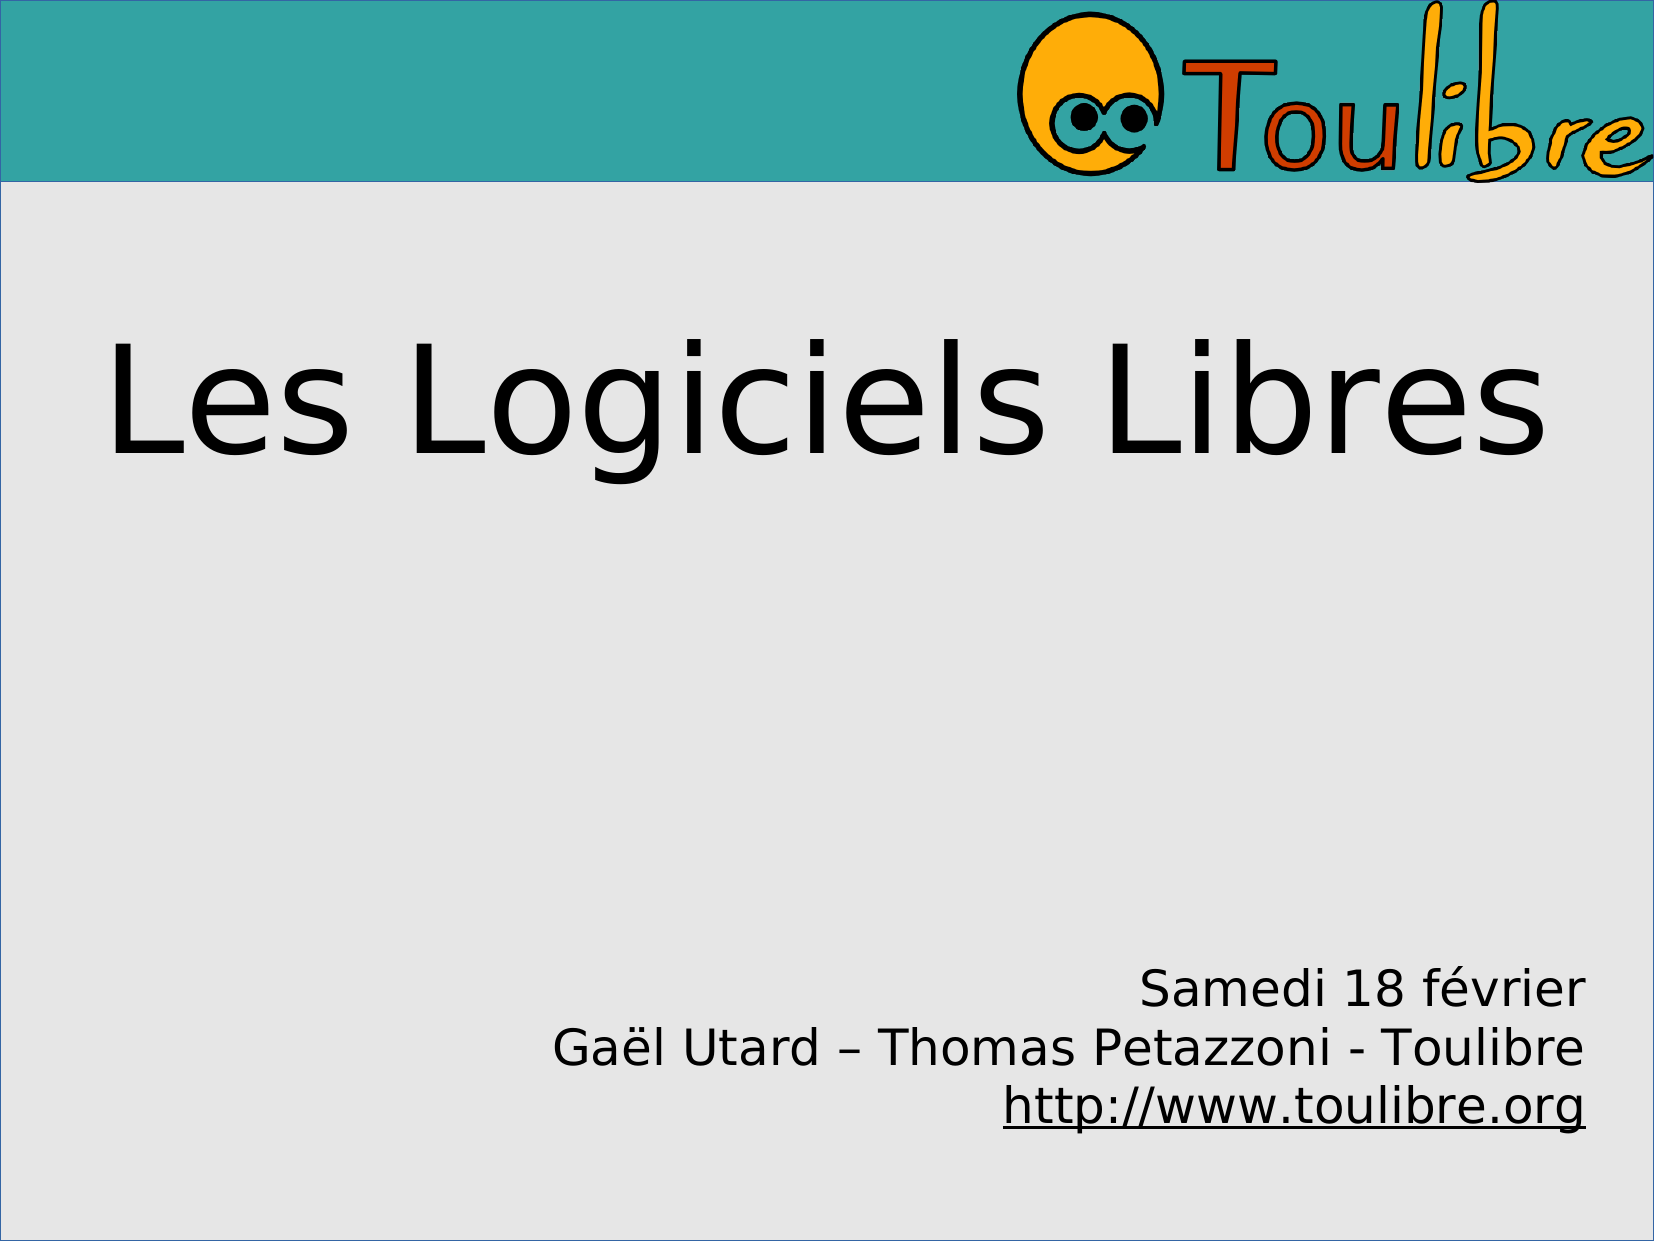

Les Logiciels Libres
Samedi 18 février
Gaël Utard – Thomas Petazzoni - Toulibre
http://www.toulibre.org